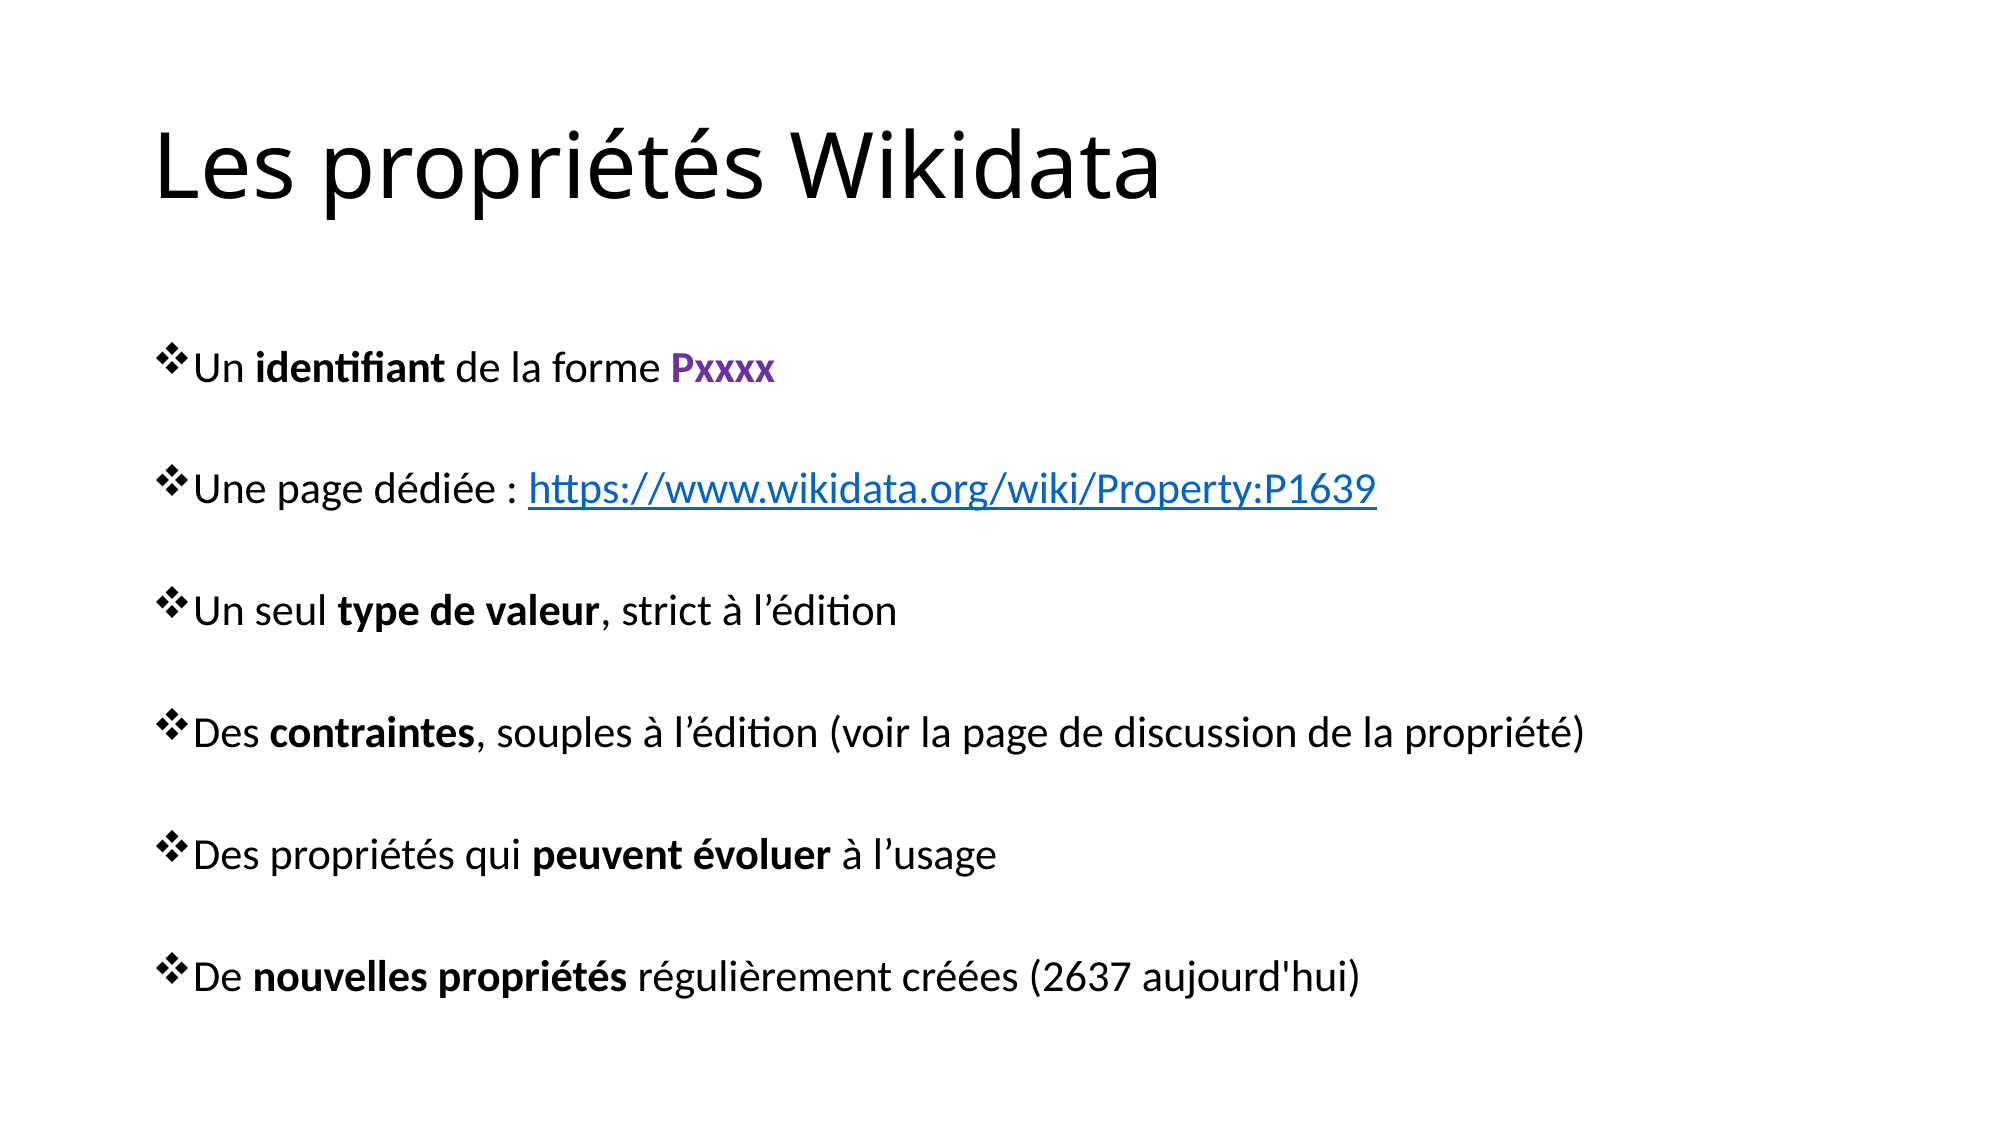

# Les propriétés Wikidata
 Un identifiant de la forme Pxxxx
 Une page dédiée : https://www.wikidata.org/wiki/Property:P1639
 Un seul type de valeur, strict à l’édition
 Des contraintes, souples à l’édition (voir la page de discussion de la propriété)
 Des propriétés qui peuvent évoluer à l’usage
 De nouvelles propriétés régulièrement créées (2637 aujourd'hui)